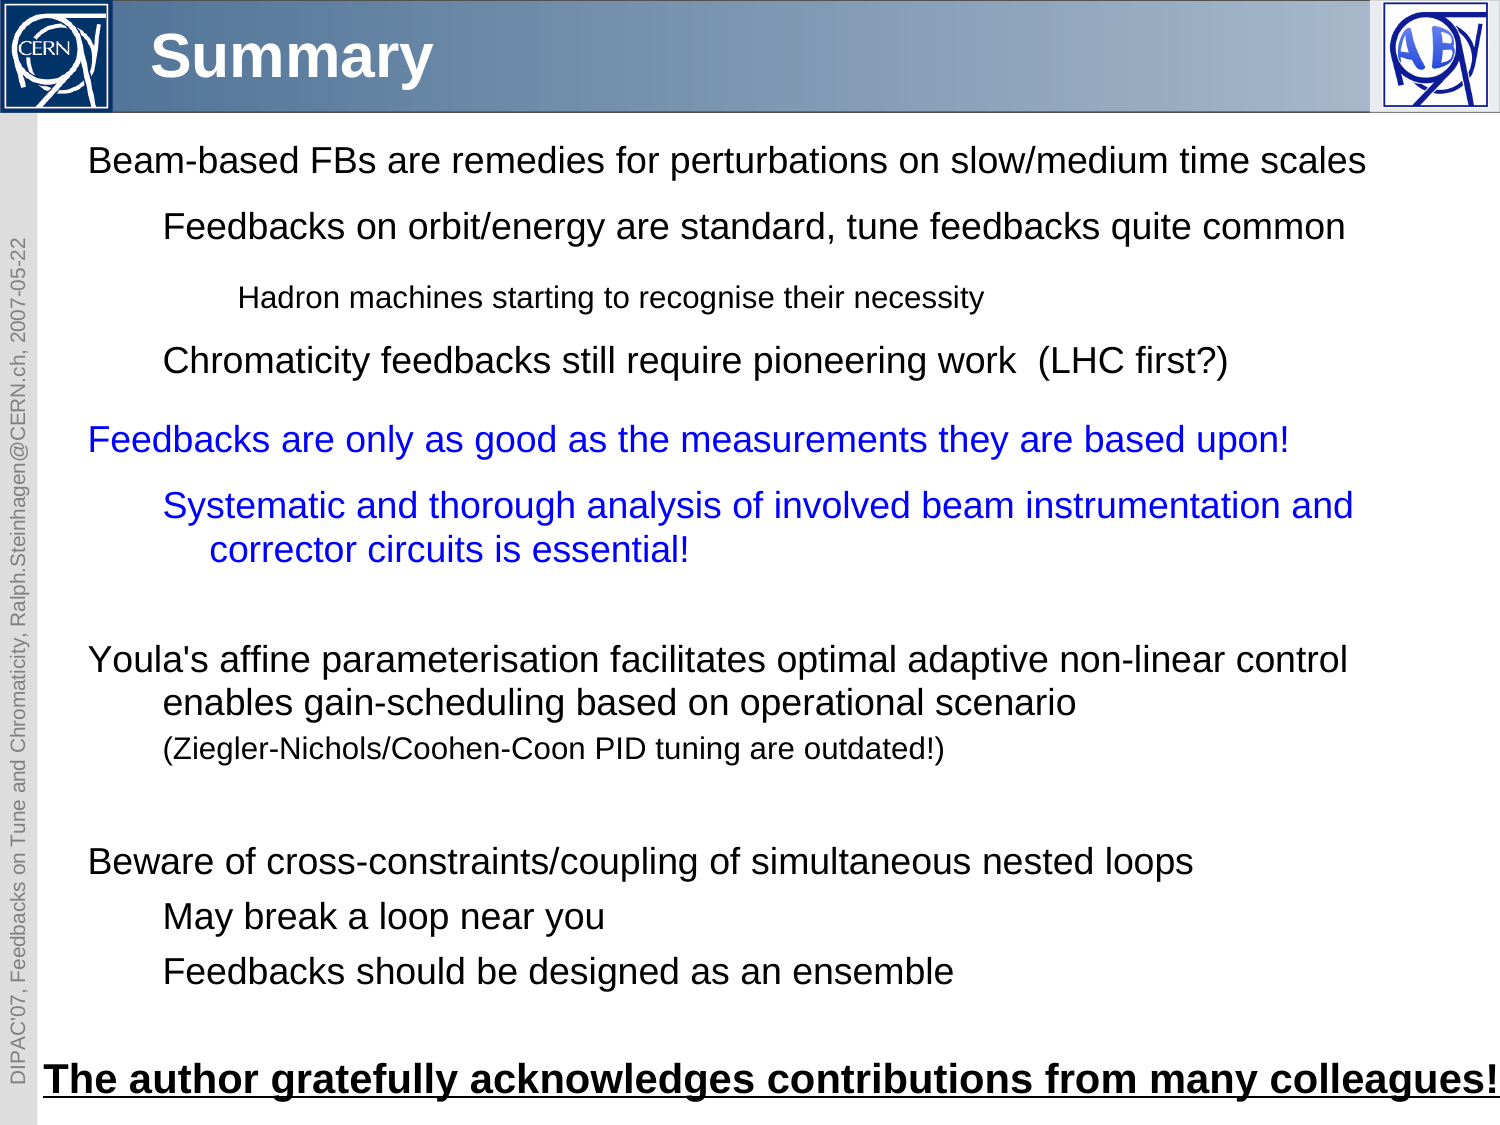

# Summary
Beam-based FBs are remedies for perturbations on slow/medium time scales
Feedbacks on orbit/energy are standard, tune feedbacks quite common
Hadron machines starting to recognise their necessity
Chromaticity feedbacks still require pioneering work (LHC first?)
Feedbacks are only as good as the measurements they are based upon!
Systematic and thorough analysis of involved beam instrumentation and corrector circuits is essential!
Youla's affine parameterisation facilitates optimal adaptive non-linear control
enables gain-scheduling based on operational scenario
(Ziegler-Nichols/Coohen-Coon PID tuning are outdated!)
Beware of cross-constraints/coupling of simultaneous nested loops
May break a loop near you
Feedbacks should be designed as an ensemble
The author gratefully acknowledges contributions from many colleagues!